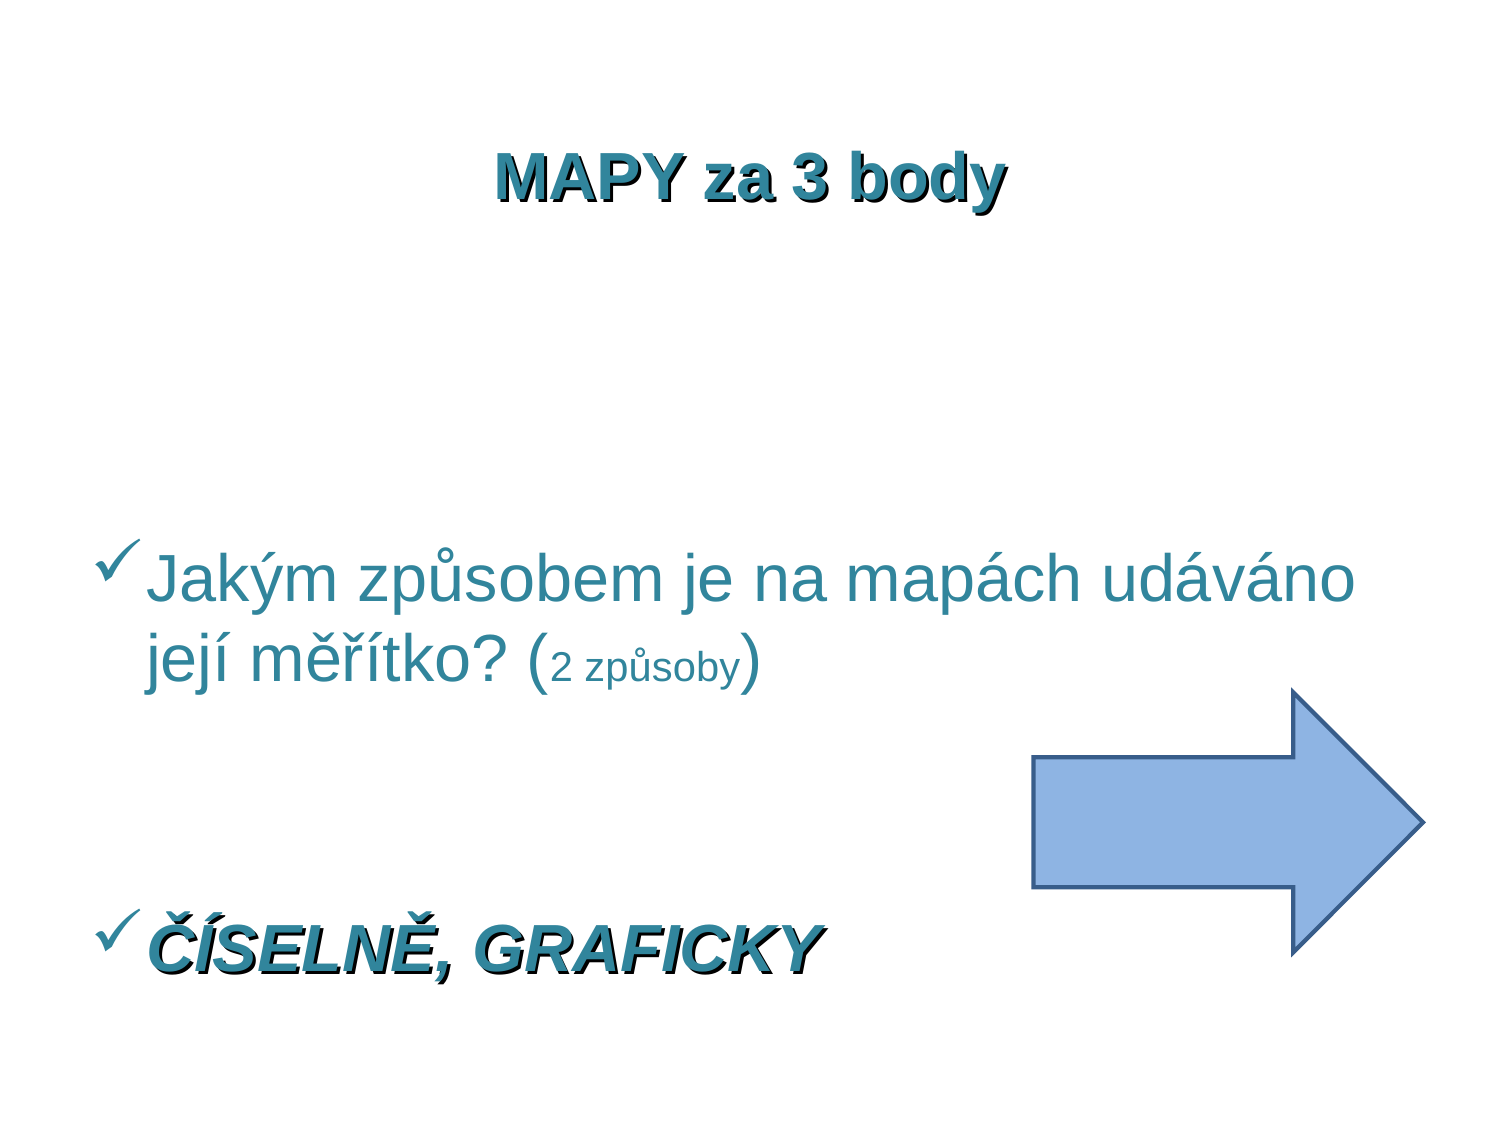

# MAPY za 3 body
Jakým způsobem je na mapách udáváno její měřítko? (2 způsoby)
ČÍSELNĚ, GRAFICKY